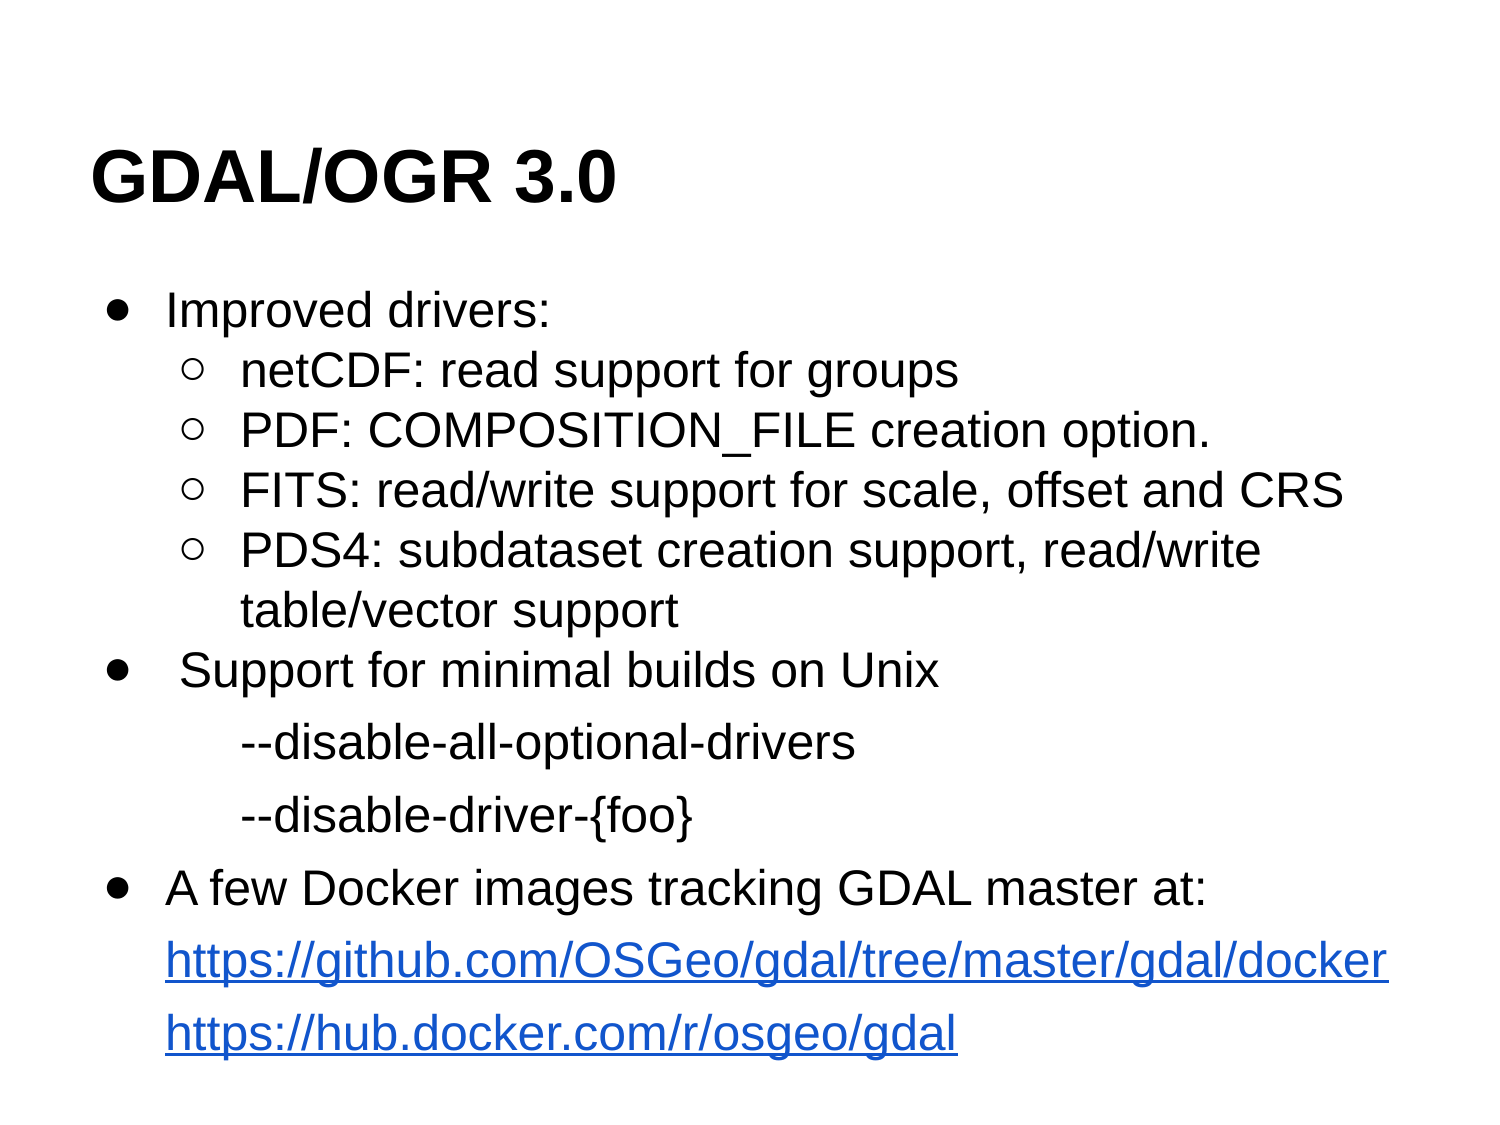

# GDAL/OGR 3.0
Improved drivers:
netCDF: read support for groups
PDF: COMPOSITION_FILE creation option.
FITS: read/write support for scale, offset and CRS
PDS4: subdataset creation support, read/write table/vector support
 Support for minimal builds on Unix
		--disable-all-optional-drivers
		--disable-driver-{foo}
A few Docker images tracking GDAL master at:
	https://github.com/OSGeo/gdal/tree/master/gdal/docker
https://hub.docker.com/r/osgeo/gdal